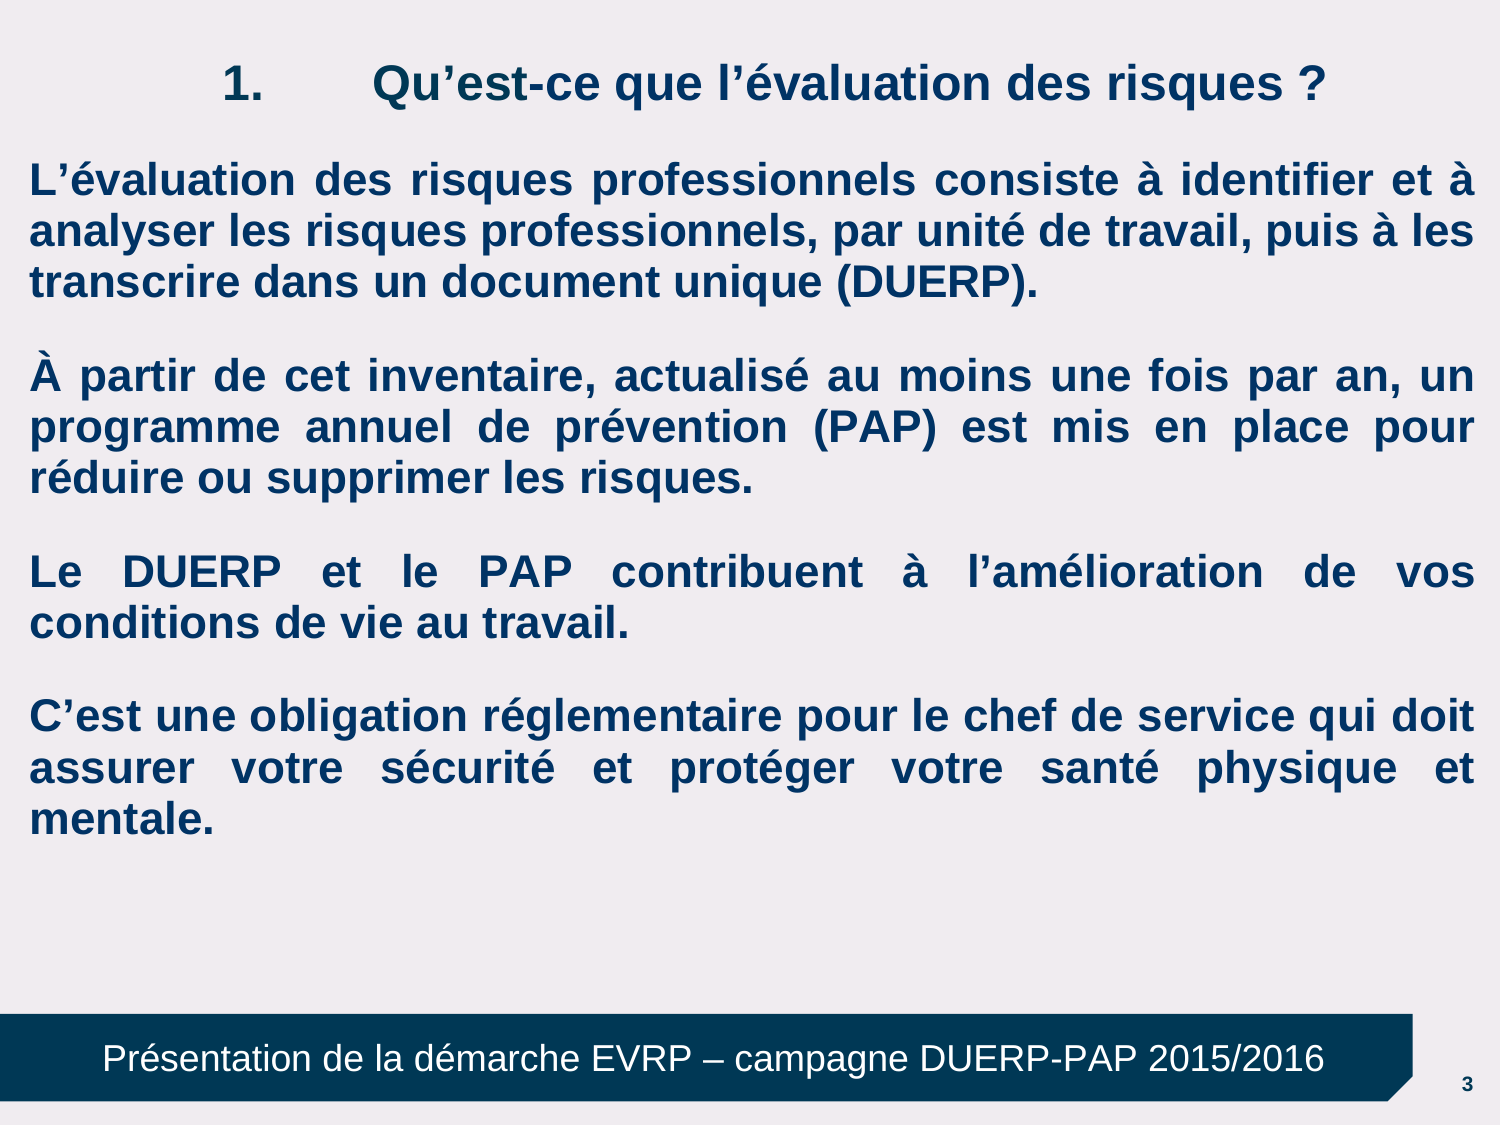

# 1.	Qu’est‐ce que l’évaluation des risques ?
L’évaluation des risques professionnels consiste à identifier et à analyser les risques professionnels, par unité de travail, puis à les transcrire dans un document unique (DUERP).
À partir de cet inventaire, actualisé au moins une fois par an, un programme annuel de prévention (PAP) est mis en place pour réduire ou supprimer les risques.
Le DUERP et le PAP contribuent à l’amélioration de vos conditions de vie au travail.
C’est une obligation réglementaire pour le chef de service qui doit assurer votre sécurité et protéger votre santé physique et mentale.